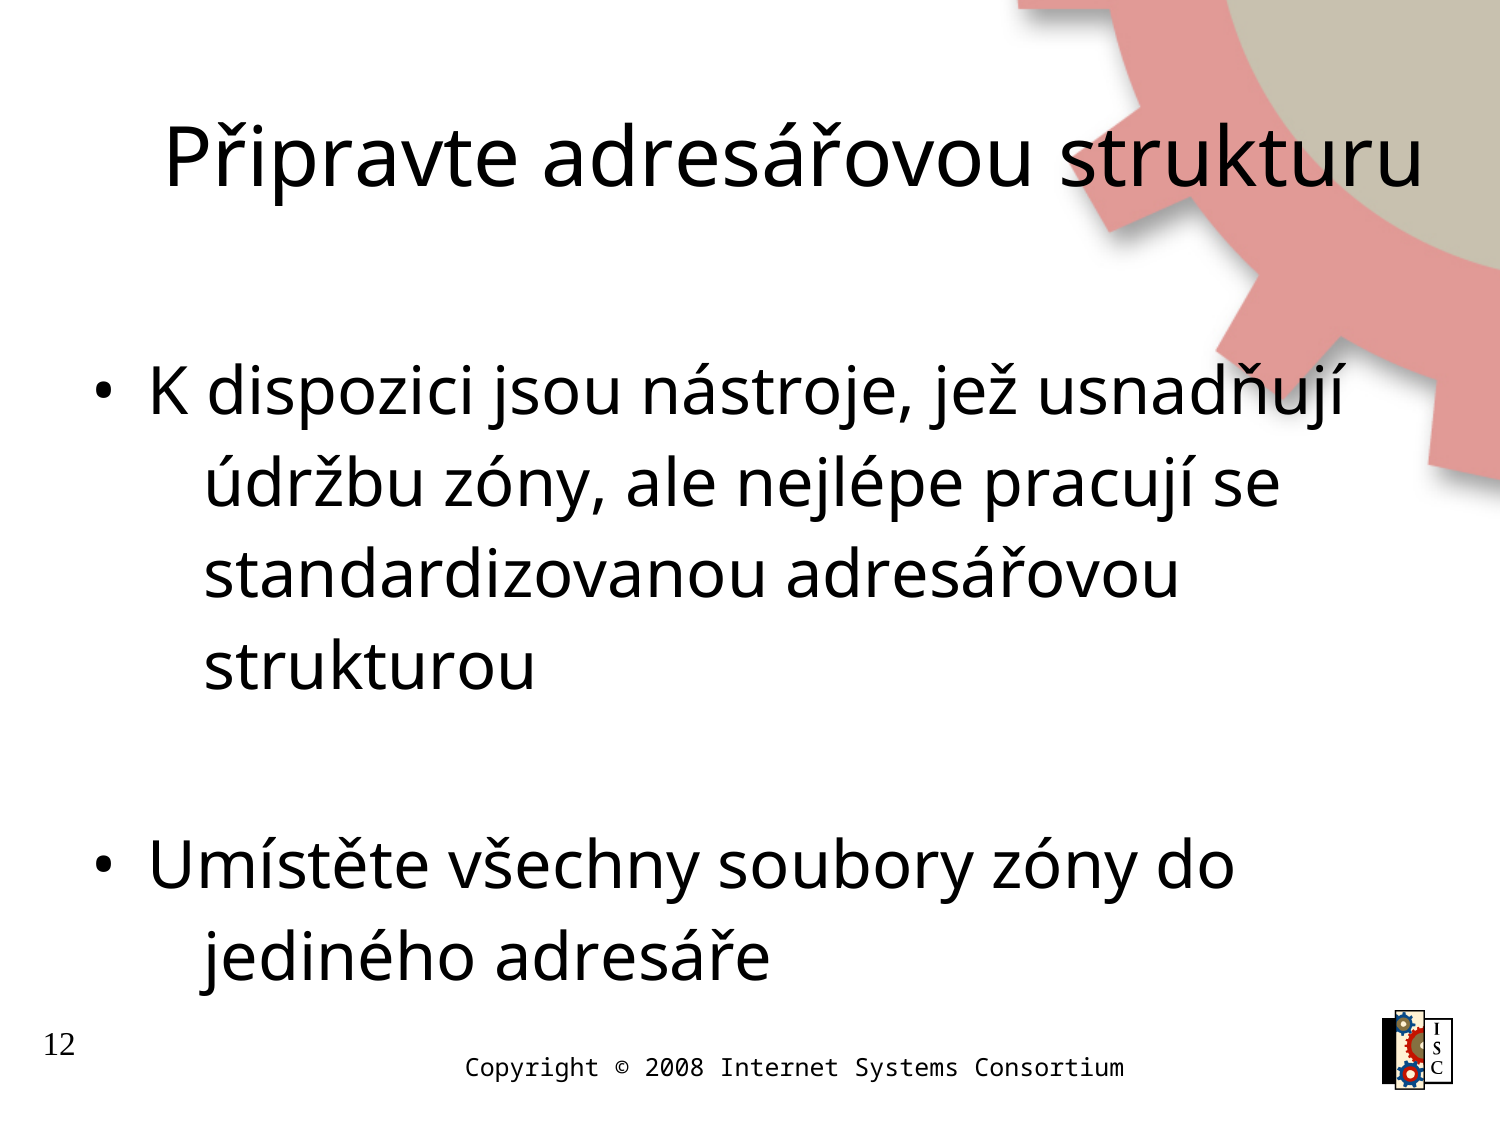

# Připravte adresářovou strukturu
K dispozici jsou nástroje, jež usnadňují údržbu zóny, ale nejlépe pracují se standardizovanou adresářovou strukturou
Umístěte všechny soubory zóny do jediného adresáře